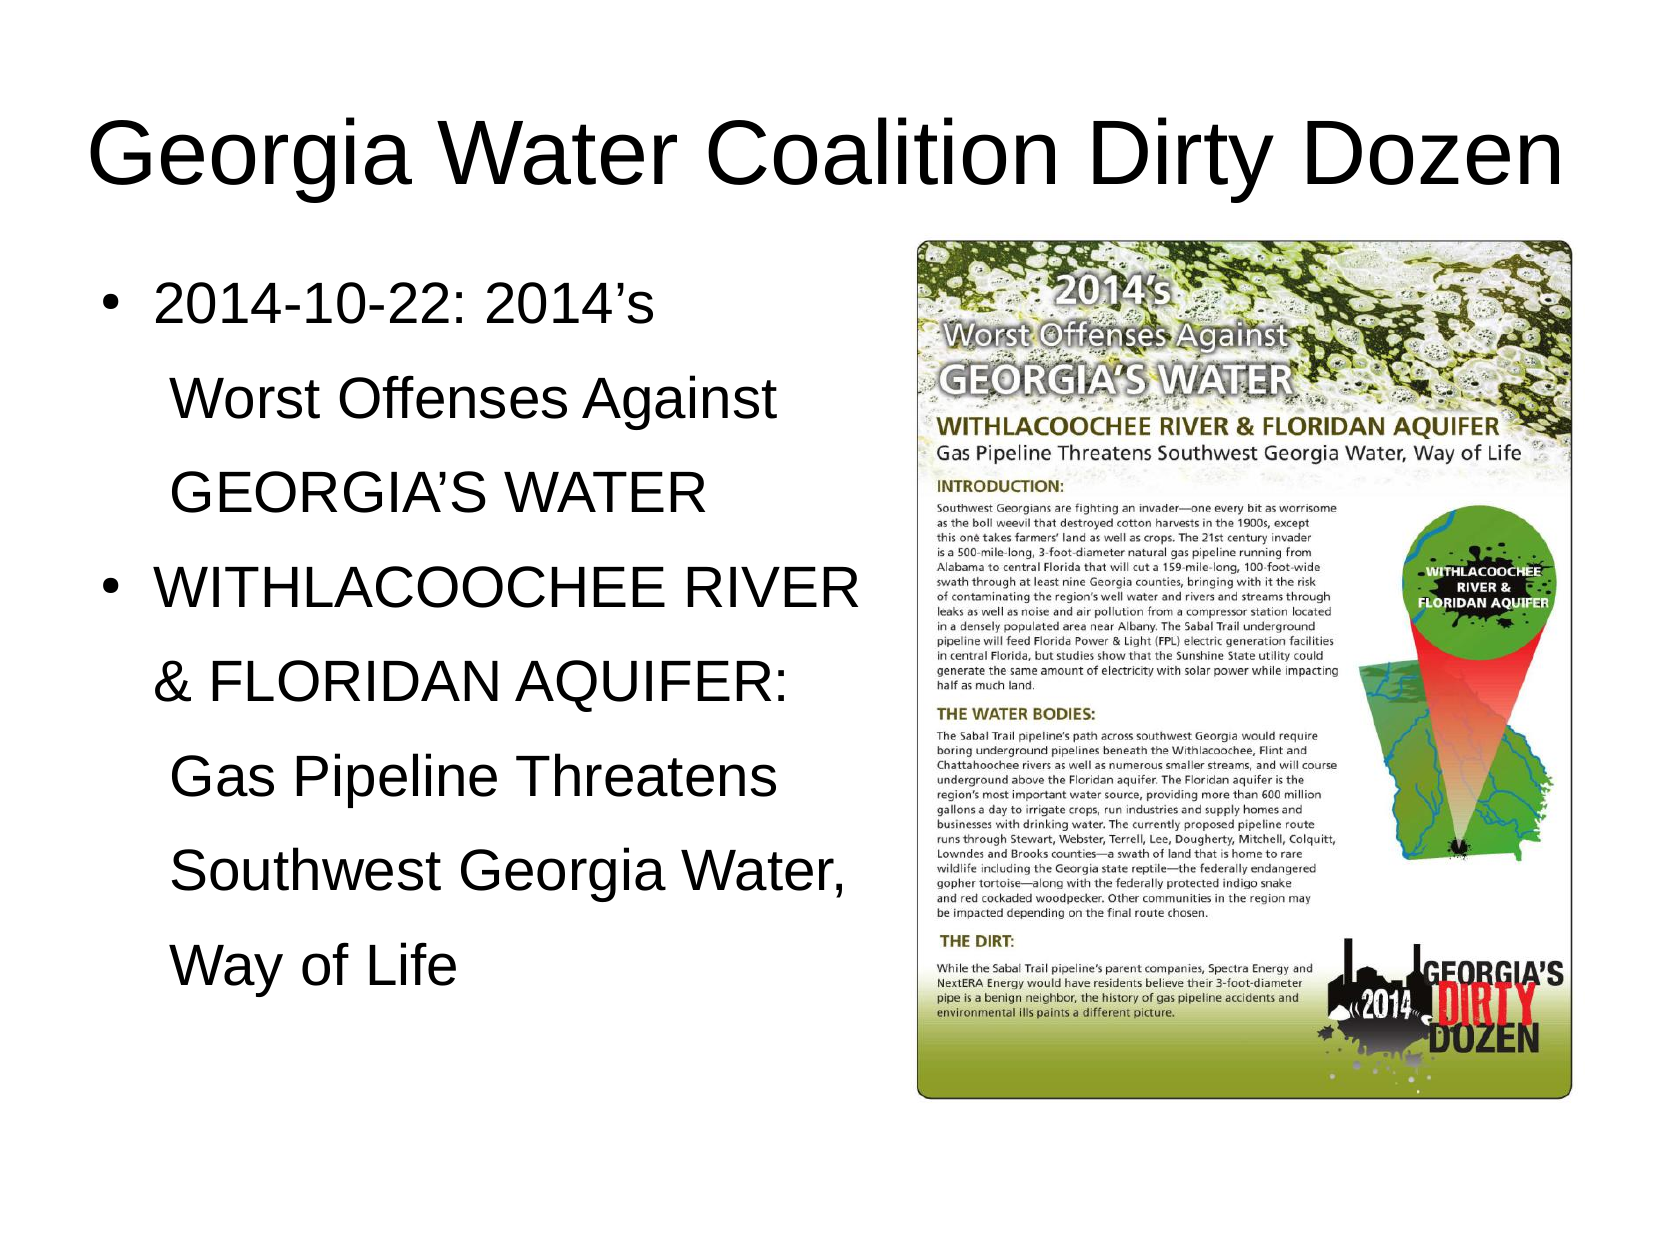

# Georgia Water Coalition Dirty Dozen
2014-10-22: 2014’s
 Worst Offenses Against
 GEORGIA’S WATER
WITHLACOOCHEE RIVER
& FLORIDAN AQUIFER:
 Gas Pipeline Threatens
 Southwest Georgia Water,
 Way of Life